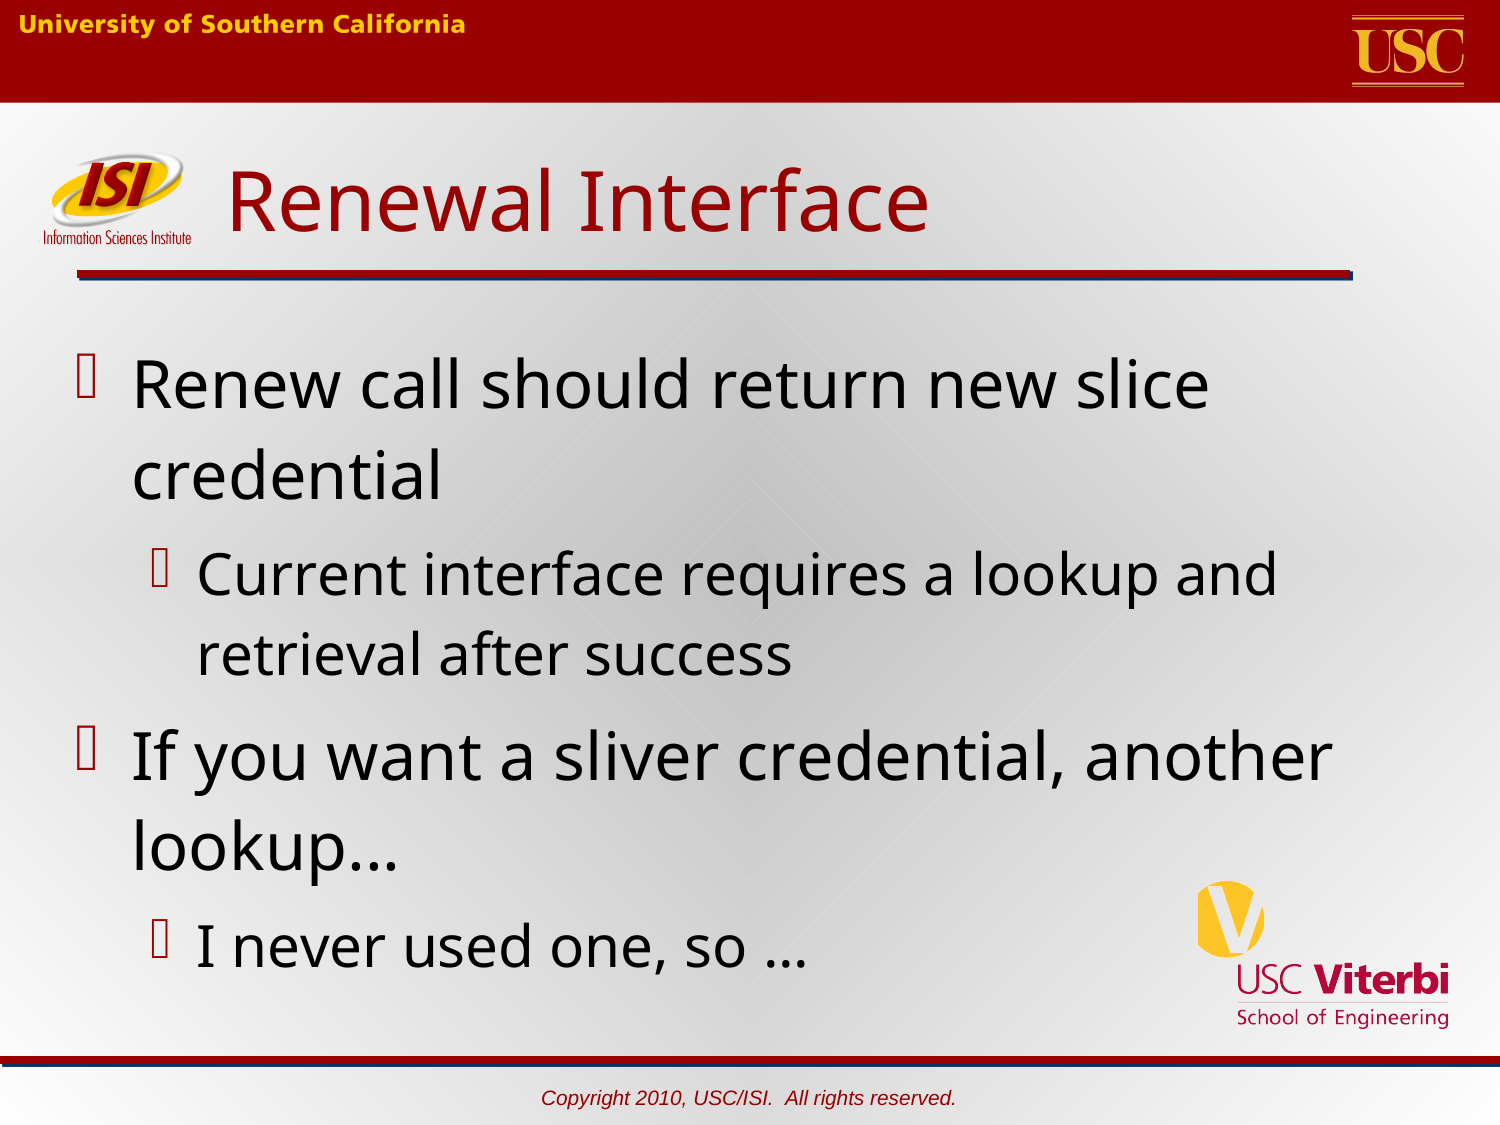

# Renewal Interface
Renew call should return new slice credential
Current interface requires a lookup and retrieval after success
If you want a sliver credential, another lookup...
I never used one, so ...